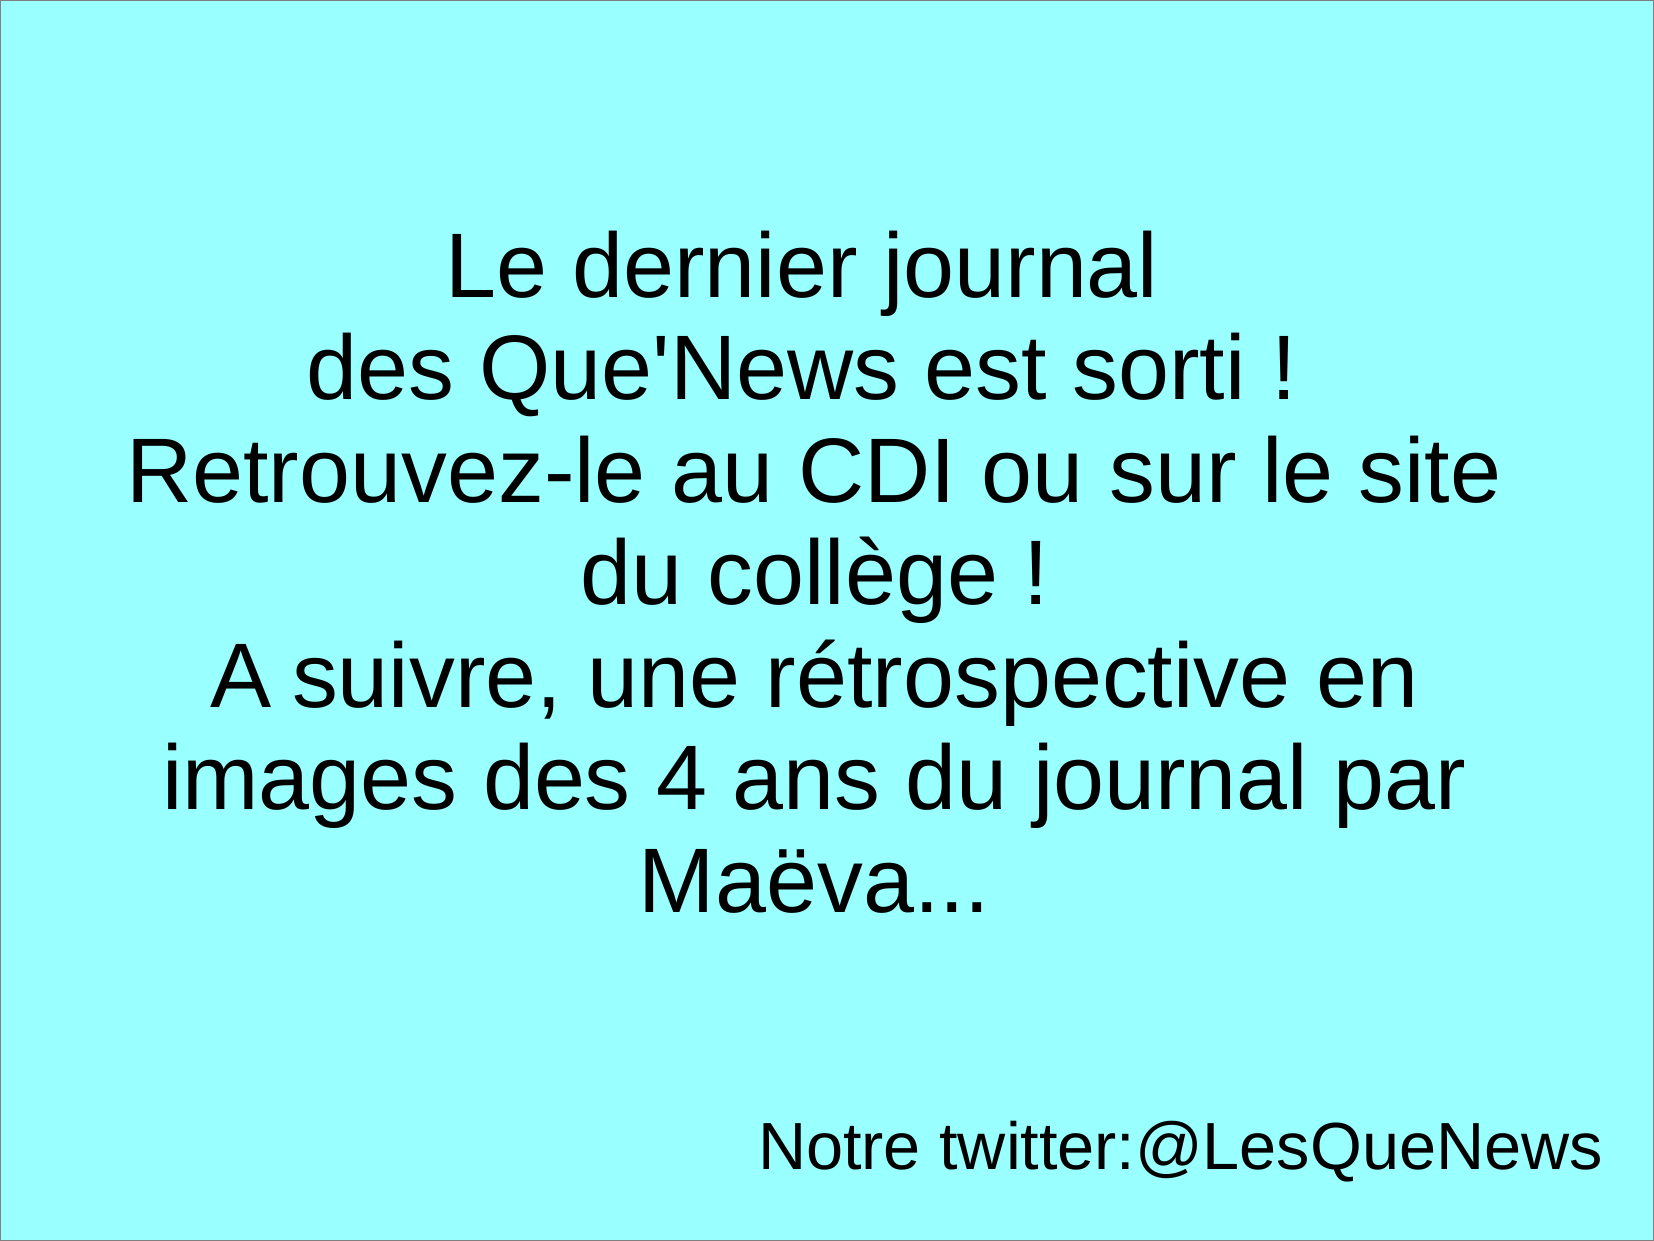

# Le dernier journal des Que'News est sorti ! Retrouvez-le au CDI ou sur le site du collège ! A suivre, une rétrospective en images des 4 ans du journal par Maëva...
Notre twitter:@LesQueNews